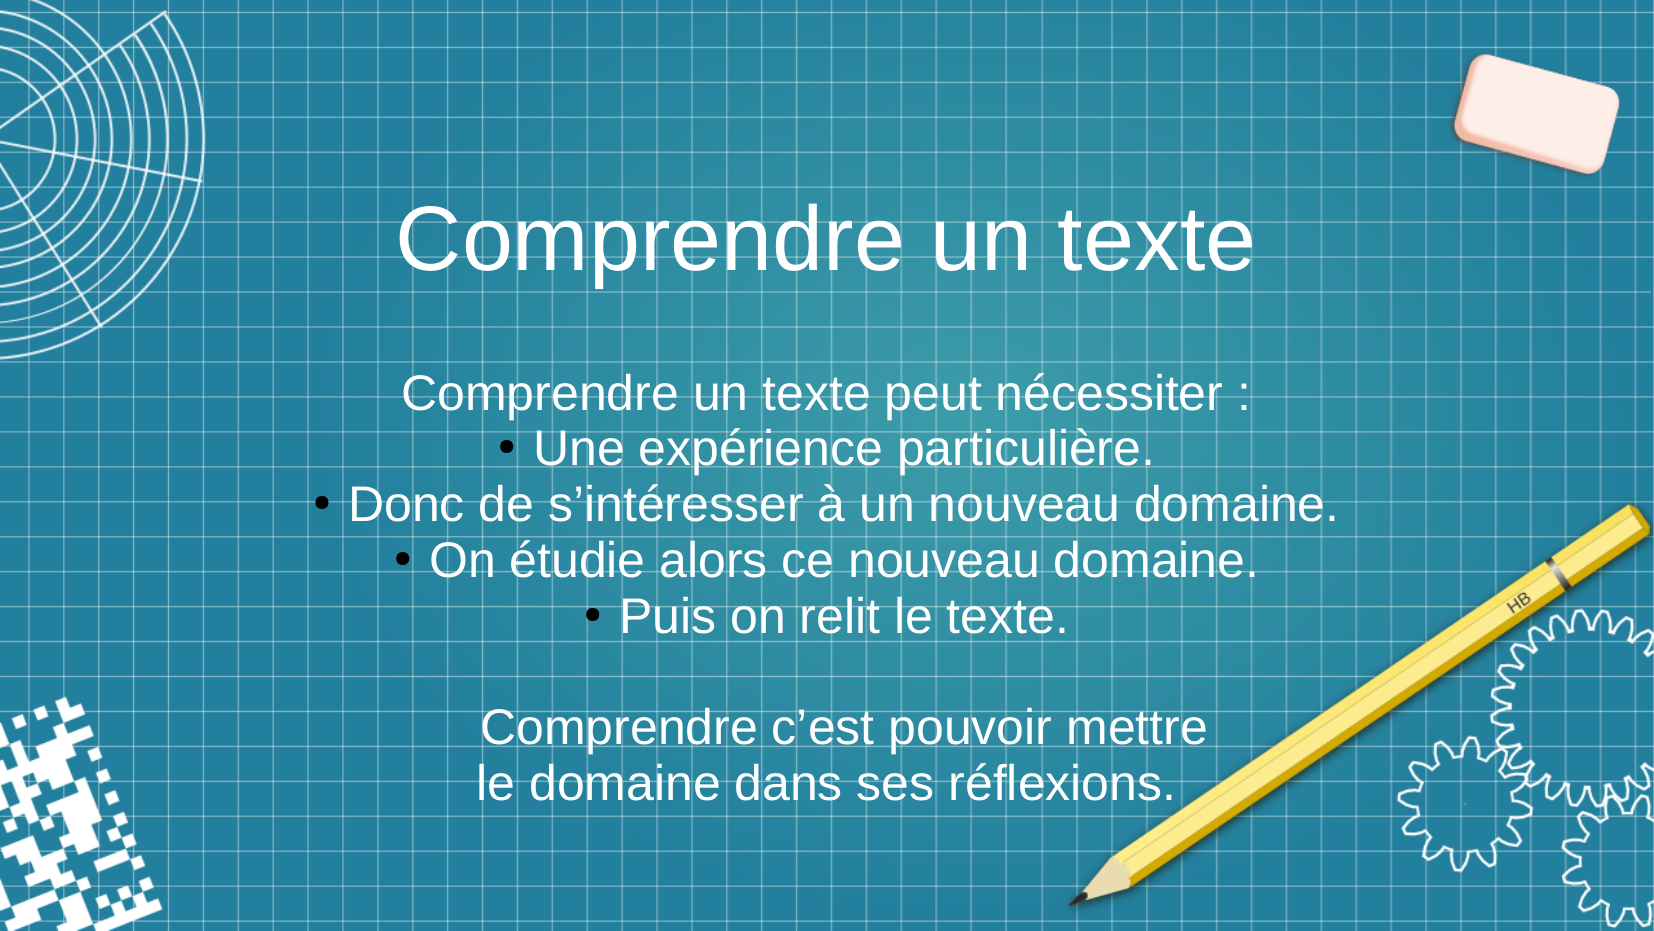

# Comprendre un texte
Comprendre un texte peut nécessiter :
Une expérience particulière.
Donc de s’intéresser à un nouveau domaine.
On étudie alors ce nouveau domaine.
Puis on relit le texte.
Comprendre c’est pouvoir mettre
le domaine dans ses réflexions.